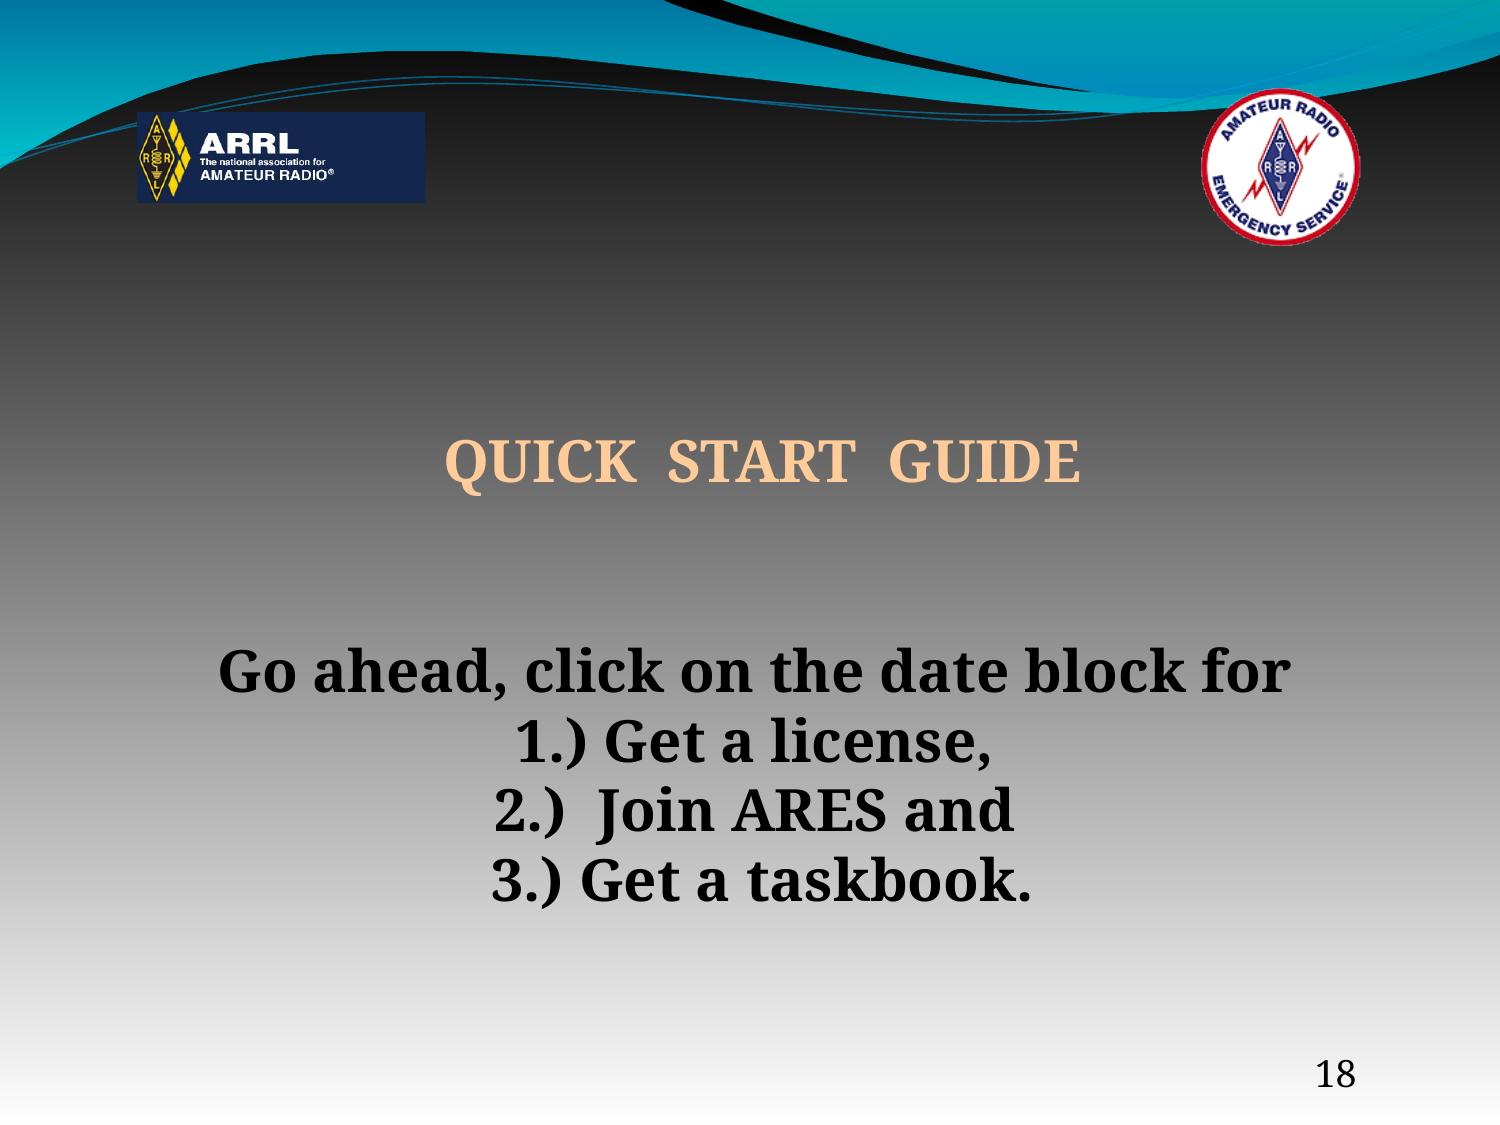

#
QUICK START GUIDE
Go ahead, click on the date block for
1.) Get a license,
2.) Join ARES and
3.) Get a taskbook.